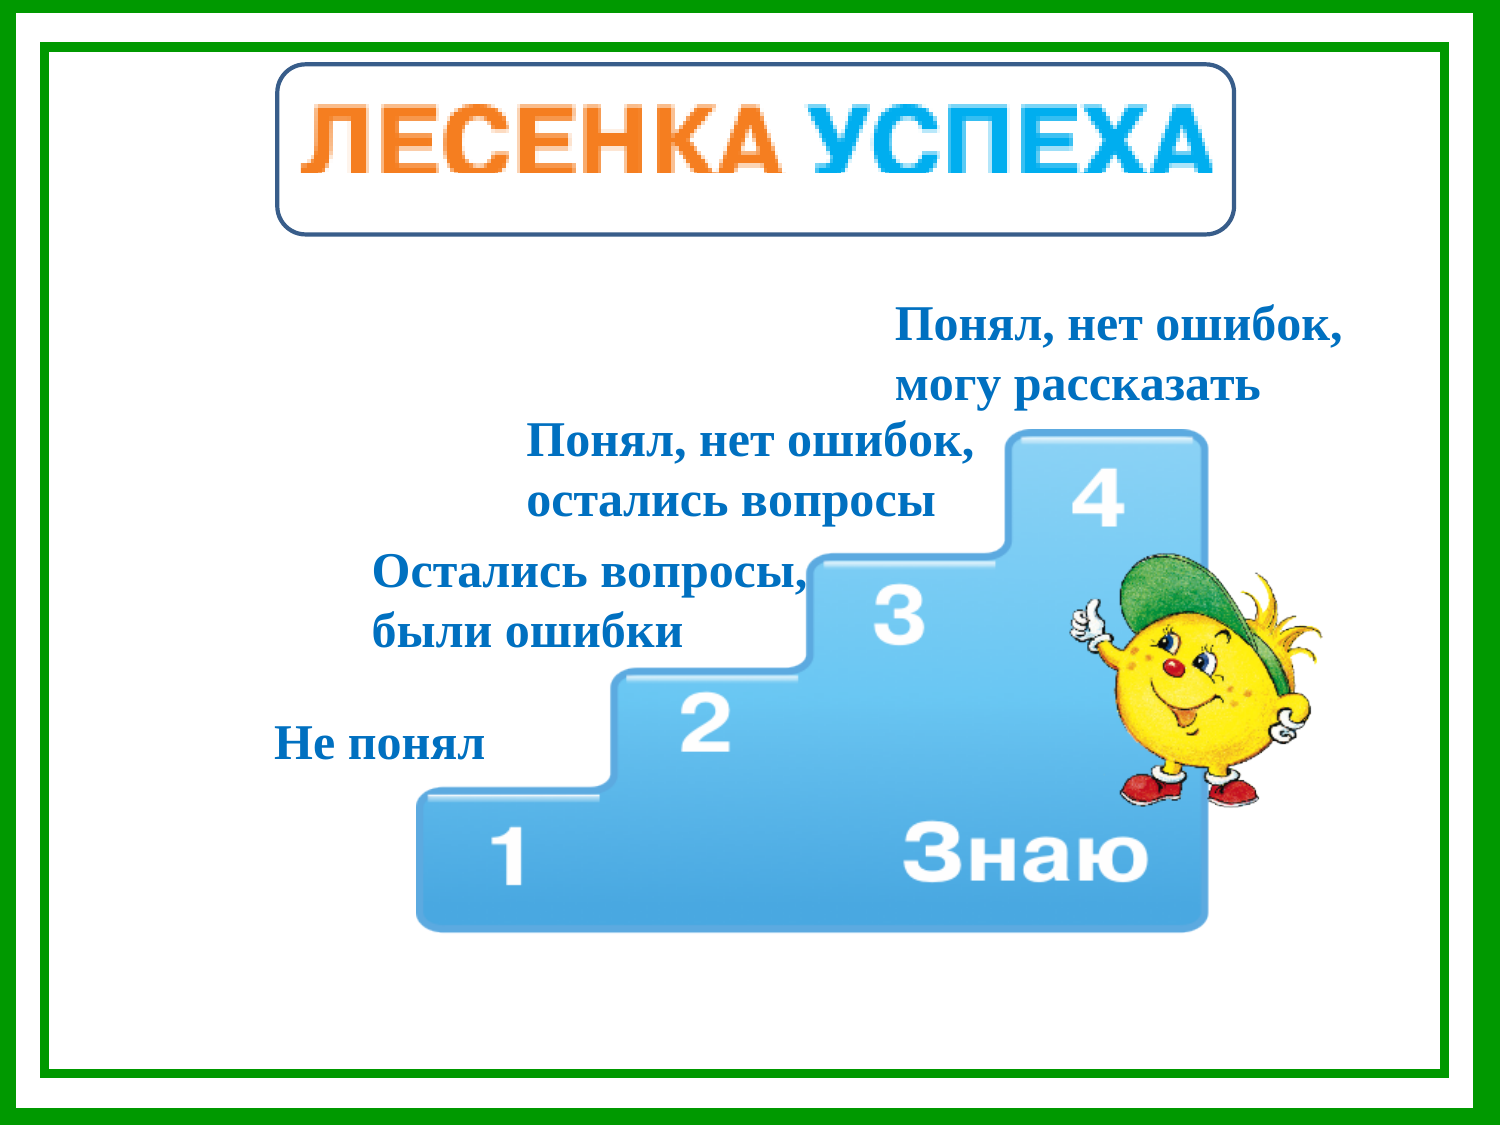

Понял, нет ошибок, могу рассказать
Понял, нет ошибок, остались вопросы
Остались вопросы,
были ошибки
Не понял